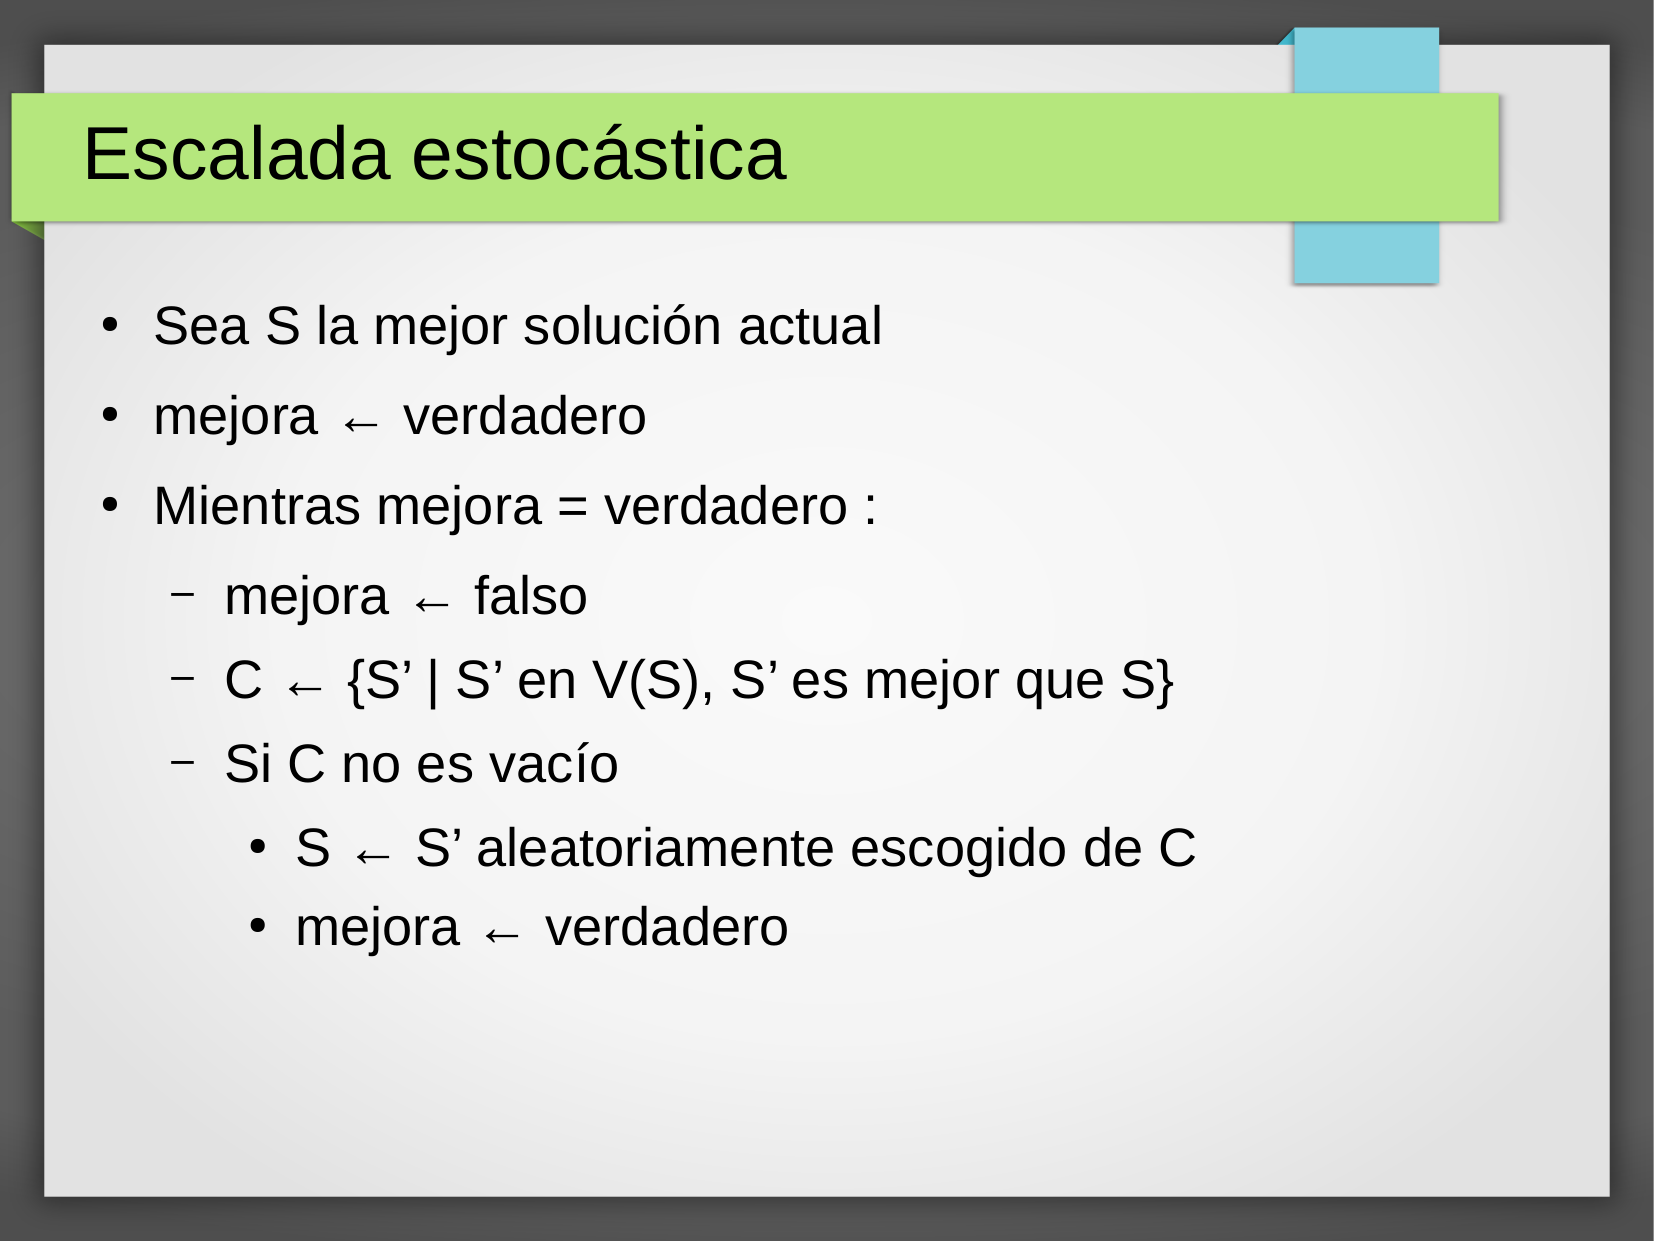

# Escalada estocástica
Sea S la mejor solución actual
mejora ← verdadero
Mientras mejora = verdadero :
mejora ← falso
C ← {S’ | S’ en V(S), S’ es mejor que S}
Si C no es vacío
S ← S’ aleatoriamente escogido de C
mejora ← verdadero